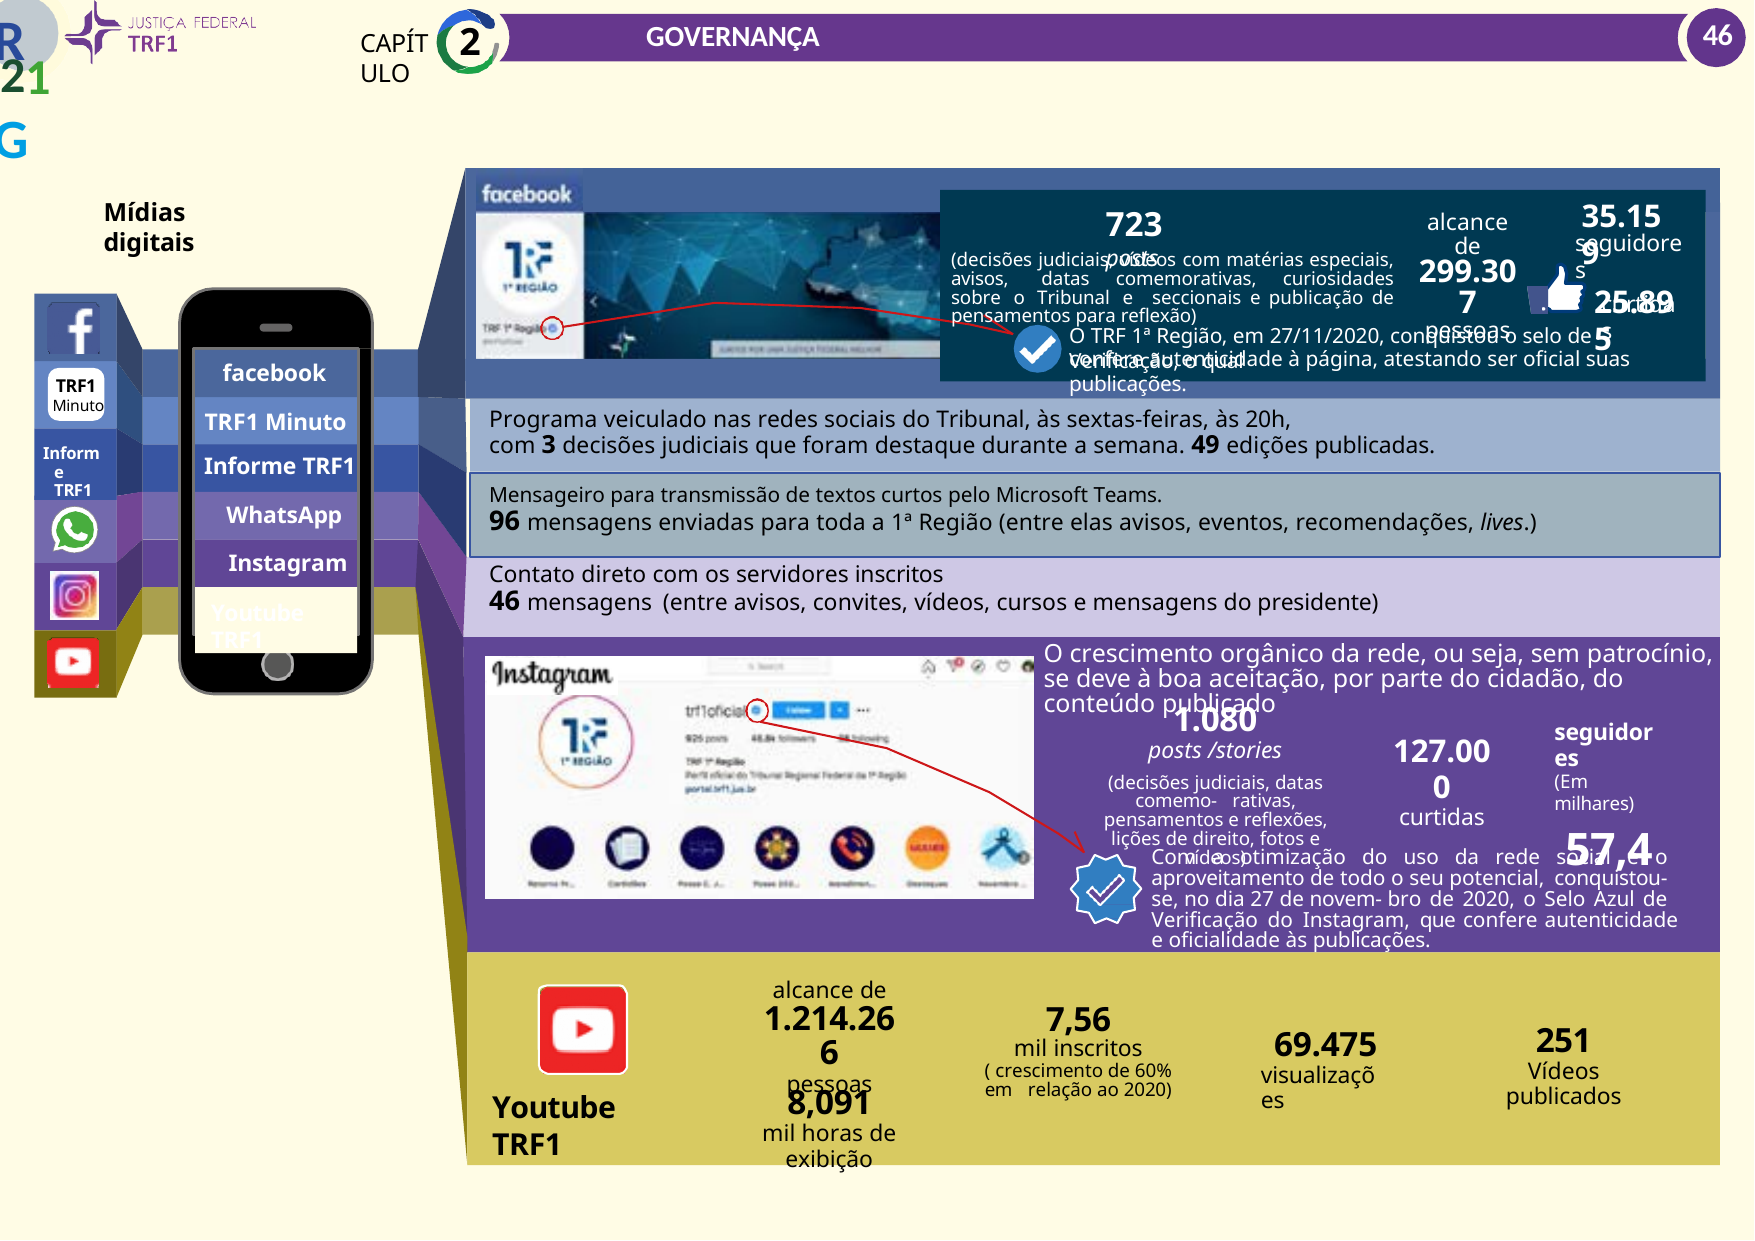

RG
46
21
GOVERNANÇA
2
CAPÍTULO
35.159
Mídias digitais
723 posts
alcance de
299.307
pessoas
seguidores
25.895
(decisões judiciais, vídeos com matérias especiais, avisos, datas comemorativas, curiosidades sobre o Tribunal e seccionais e publicação de pensamentos para reflexão)
curtidas
O TRF 1ª Região, em 27/11/2020, conquistou o selo de Verificação, o qual
confere autenticidade à página, atestando ser oficial suas publicações.
facebook
TRF1
Minuto
TRF1 Minuto
Programa veiculado nas redes sociais do Tribunal, às sextas-feiras, às 20h,
com 3 decisões judiciais que foram destaque durante a semana. 49 edições publicadas.
Informe TRF1
Informe TRF1
Mensageiro para transmissão de textos curtos pelo Microsoft Teams.
96 mensagens enviadas para toda a 1ª Região (entre elas avisos, eventos, recomendações, lives.)
WhatsApp
Instagram
Contato direto com os servidores inscritos
46 mensagens (entre avisos, convites, vídeos, cursos e mensagens do presidente)
O crescimento orgânico da rede, ou seja, sem patrocínio, se deve à boa aceitação, por parte do cidadão, do conteúdo publicado
Youtube TRF1
1.080
posts /stories
(decisões judiciais, datas comemo- rativas, pensamentos e reflexões, lições de direito, fotos e vídeos)
seguidores
(Em milhares)
57,4
127.000
curtidas
Com a otimização do uso da rede social e o aproveitamento de todo o seu potencial, conquistou-se, no dia 27 de novem- bro de 2020, o Selo Azul de Verificação do Instagram, que confere autenticidade e oficialidade às publicações.
alcance de
1.214.266
pessoas
7,56
mil inscritos
( crescimento de 60% em relação ao 2020)
251
Vídeos publicados
69.475
visualizações
8,091
mil horas de exibição
Youtube TRF1